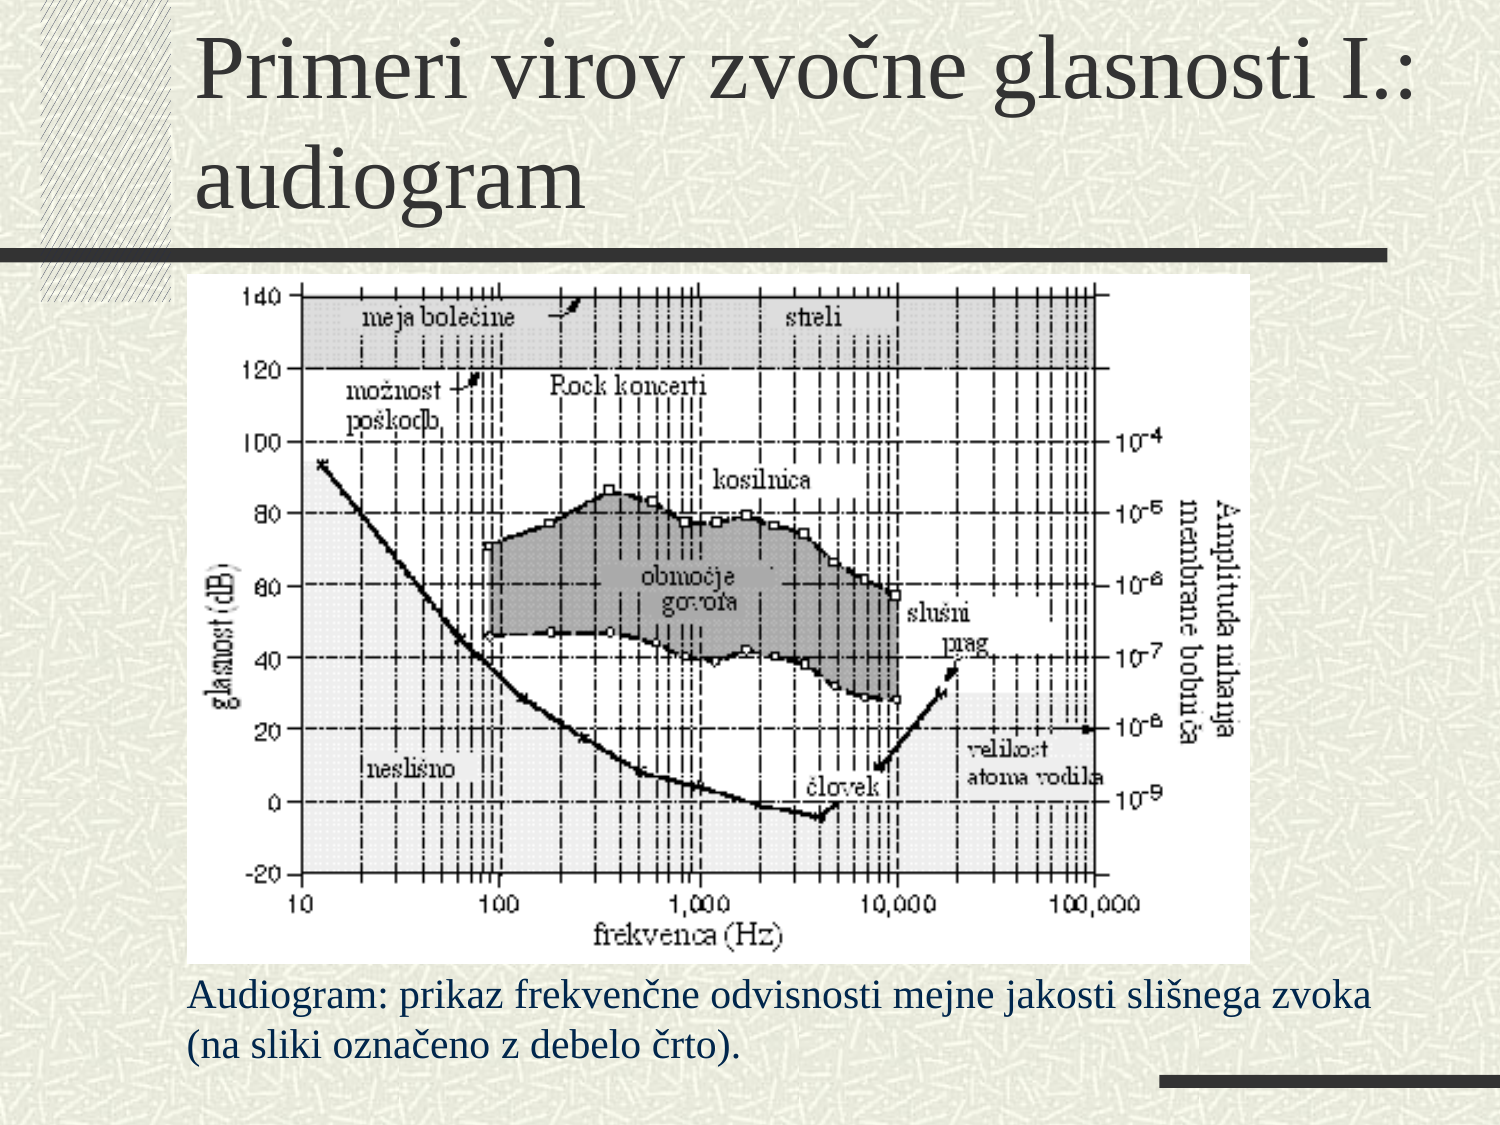

# Primeri virov zvočne glasnosti I.: audiogram
Audiogram: prikaz frekvenčne odvisnosti mejne jakosti slišnega zvoka
(na sliki označeno z debelo črto).